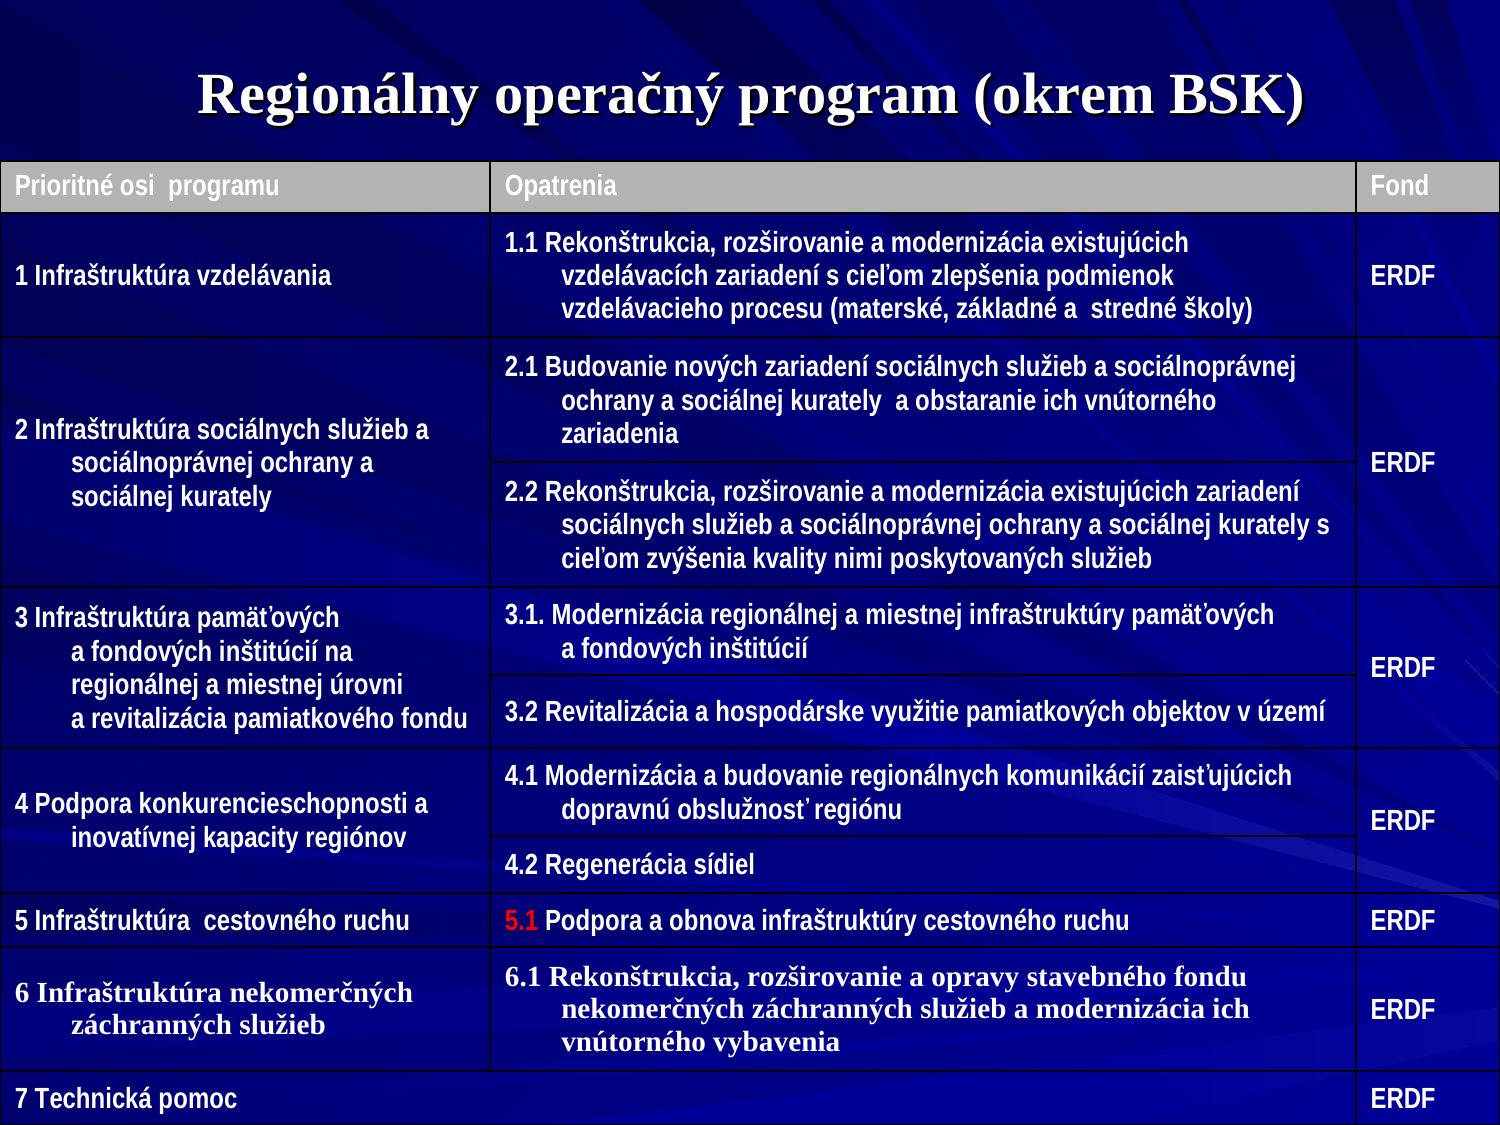

# Regionálny operačný program (okrem BSK)
Prioritné osi programu
Opatrenia
Fond
1 Infraštruktúra vzdelávania
1.1 Rekonštrukcia, rozširovanie a modernizácia existujúcich vzdelávacích zariadení s cieľom zlepšenia podmienok vzdelávacieho procesu (materské, základné a stredné školy)
ERDF
2 Infraštruktúra sociálnych služieb a sociálnoprávnej ochrany a sociálnej kurately
2.1 Budovanie nových zariadení sociálnych služieb a sociálnoprávnej ochrany a sociálnej kurately a obstaranie ich vnútorného zariadenia
ERDF
2.2 Rekonštrukcia, rozširovanie a modernizácia existujúcich zariadení sociálnych služieb a sociálnoprávnej ochrany a sociálnej kurately s cieľom zvýšenia kvality nimi poskytovaných služieb
3 Infraštruktúra pamäťových a fondových inštitúcií na regionálnej a miestnej úrovni a revitalizácia pamiatkového fondu
3.1. Modernizácia regionálnej a miestnej infraštruktúry pamäťových a fondových inštitúcií
ERDF
3.2 Revitalizácia a hospodárske využitie pamiatkových objektov v území
4 Podpora konkurencieschopnosti a inovatívnej kapacity regiónov
4.1 Modernizácia a budovanie regionálnych komunikácií zaisťujúcich dopravnú obslužnosť regiónu
ERDF
4.2 Regenerácia sídiel
5 Infraštruktúra cestovného ruchu
5.1 Podpora a obnova infraštruktúry cestovného ruchu
ERDF
6 Infraštruktúra nekomerčných záchranných služieb
6.1 Rekonštrukcia, rozširovanie a opravy stavebného fondu nekomerčných záchranných služieb a modernizácia ich vnútorného vybavenia
ERDF
7 Technická pomoc
ERDF